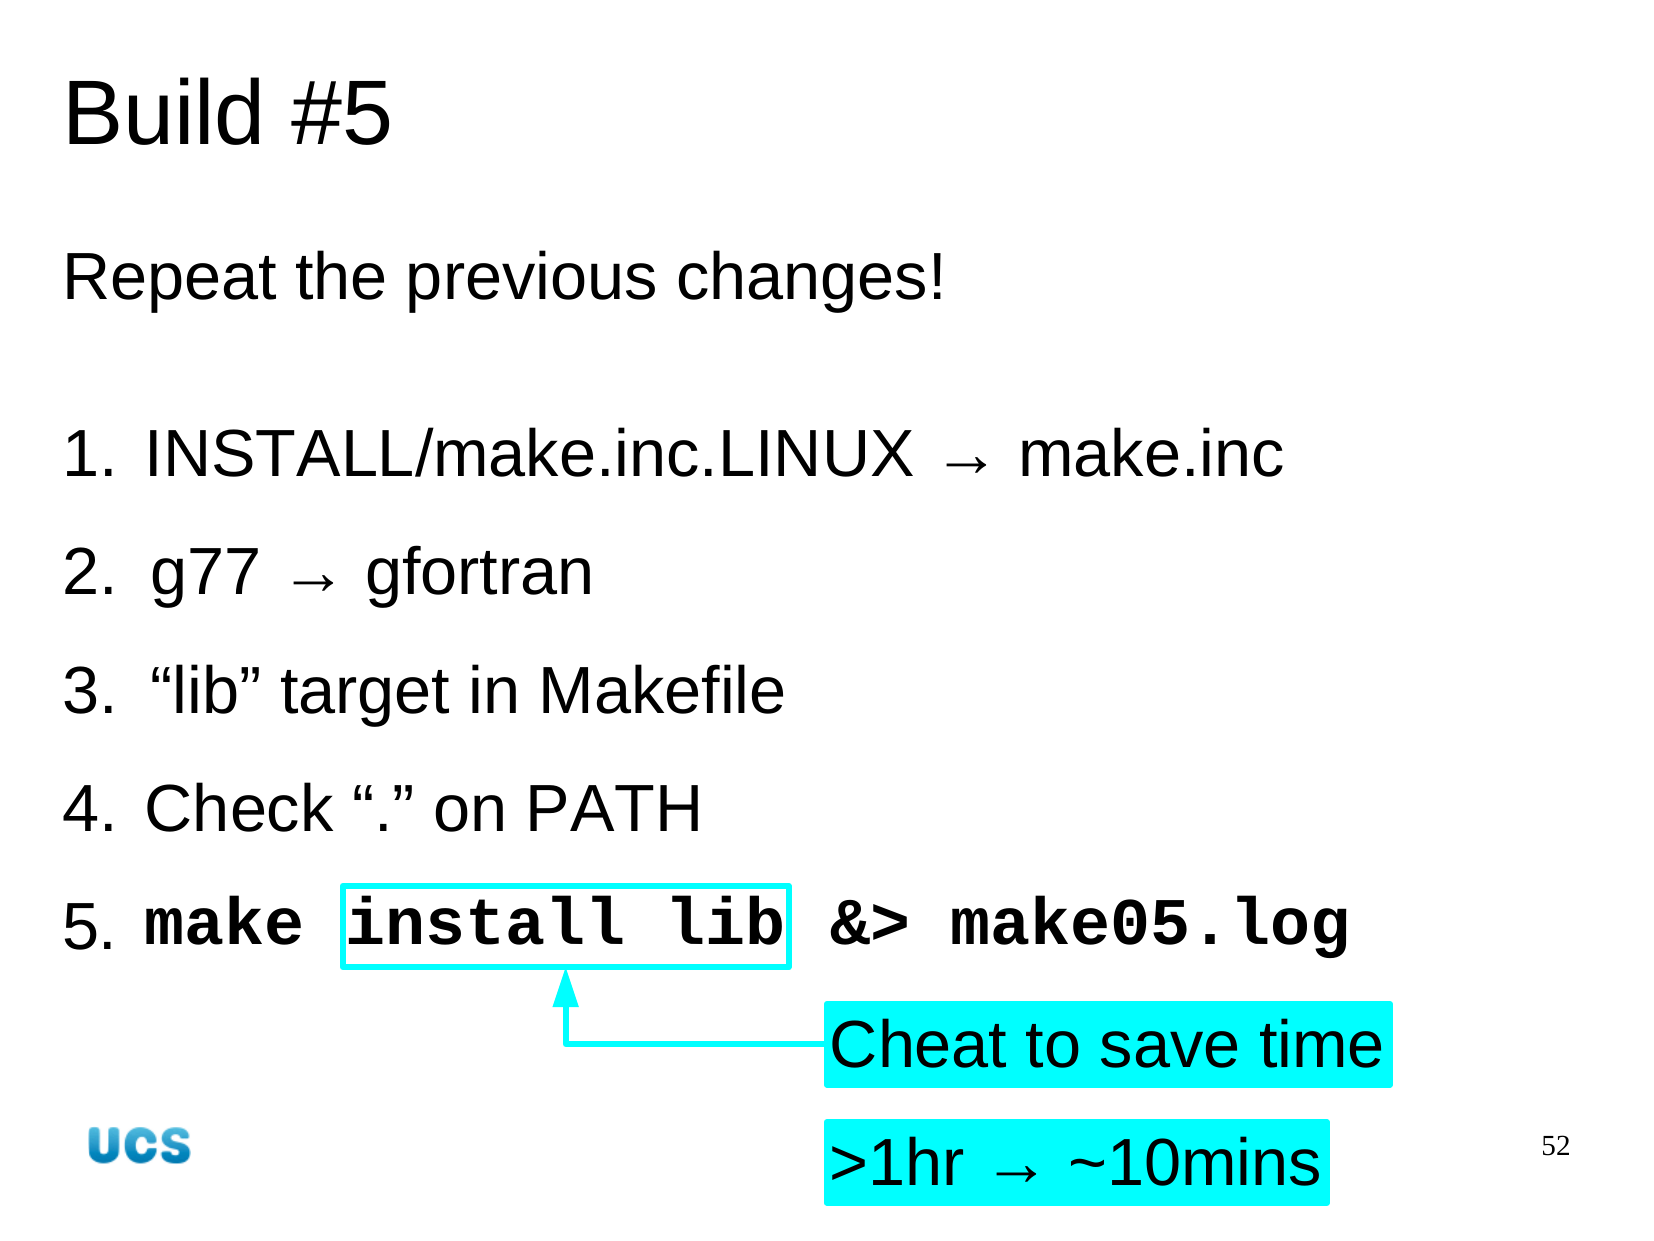

Build #5
Repeat the previous changes!
1.
INSTALL/make.inc.LINUX → make.inc
2.
g77 → gfortran
3.
“lib” target in Makefile
4.
Check “.” on PATH
5.
make
install lib
&> make05.log
Cheat to save time
>1hr → ~10mins
52